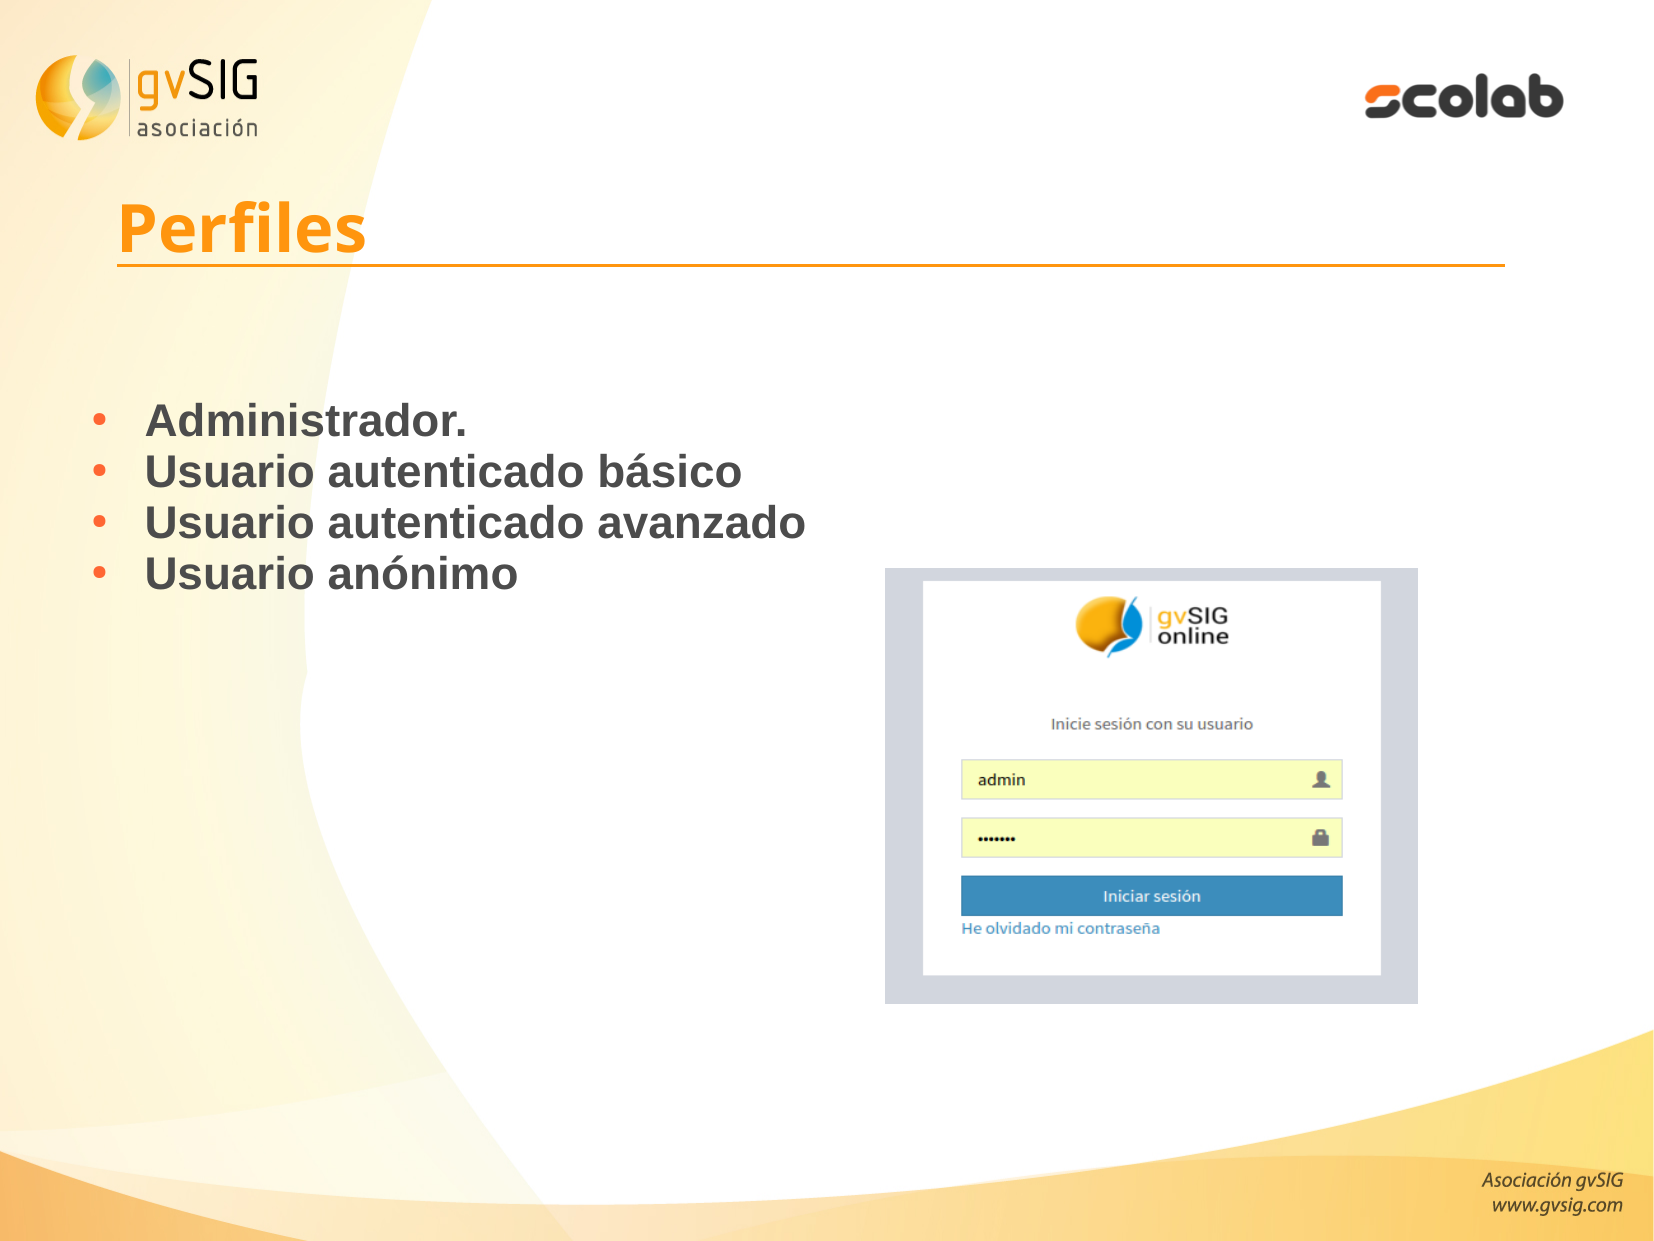

# Perfiles
Administrador.
Usuario autenticado básico
Usuario autenticado avanzado
Usuario anónimo